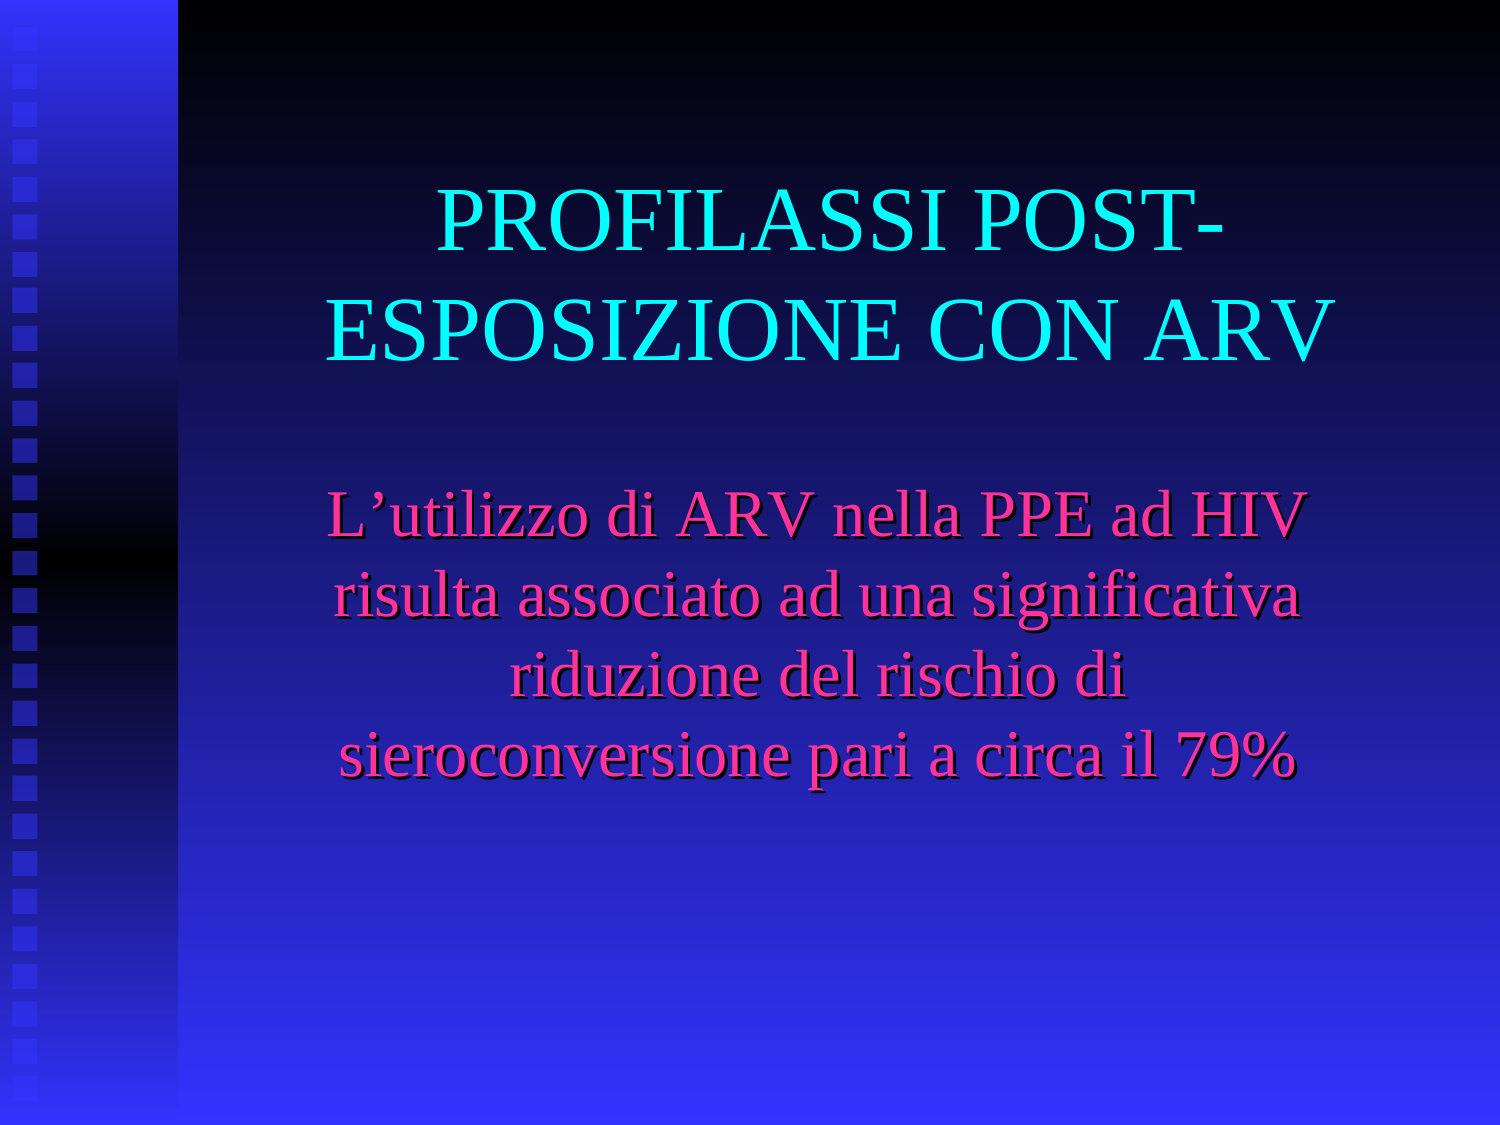

PROFILASSI POST-ESPOSIZIONE CON ARV
L’utilizzo di ARV nella PPE ad HIV risulta associato ad una significativa riduzione del rischio di sieroconversione pari a circa il 79%